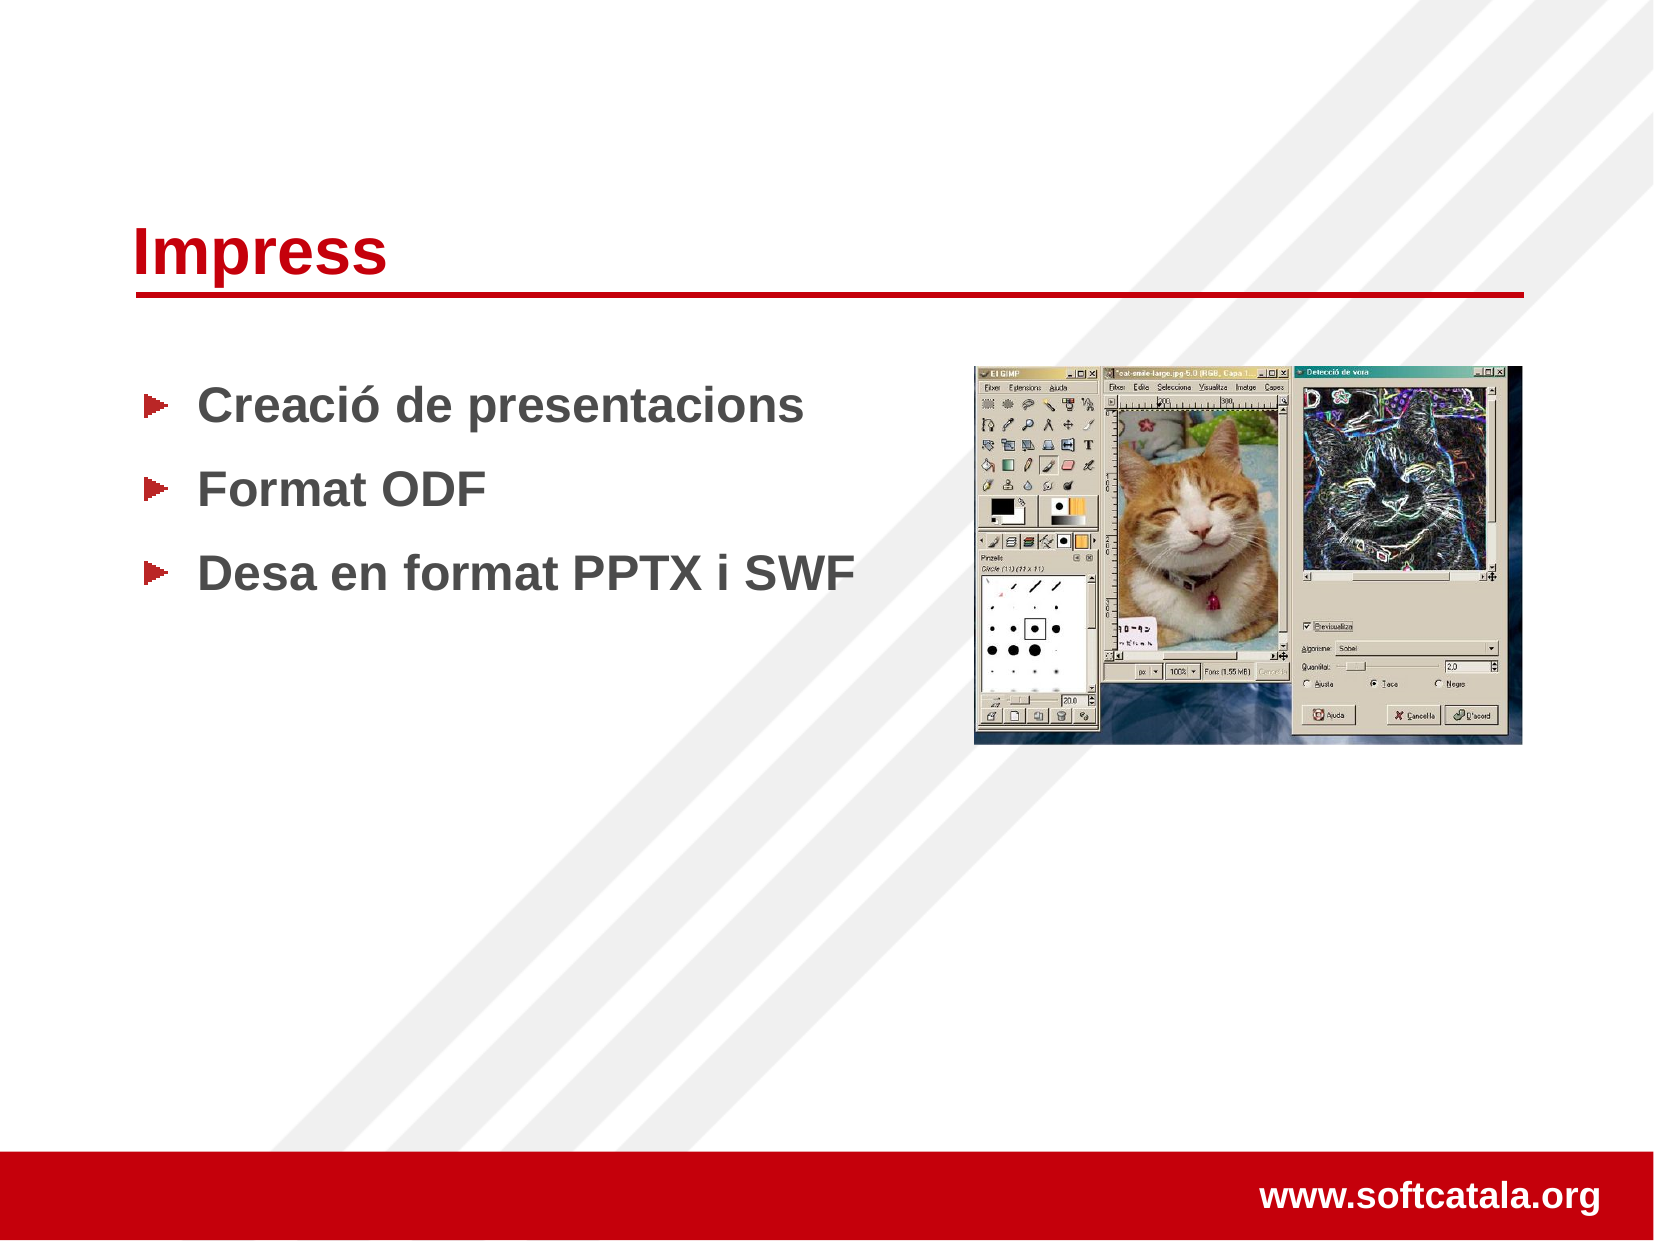

Impress
Creació de presentacions
Format ODF
Desa en format PPTX i SWF
 www.softcatala.org